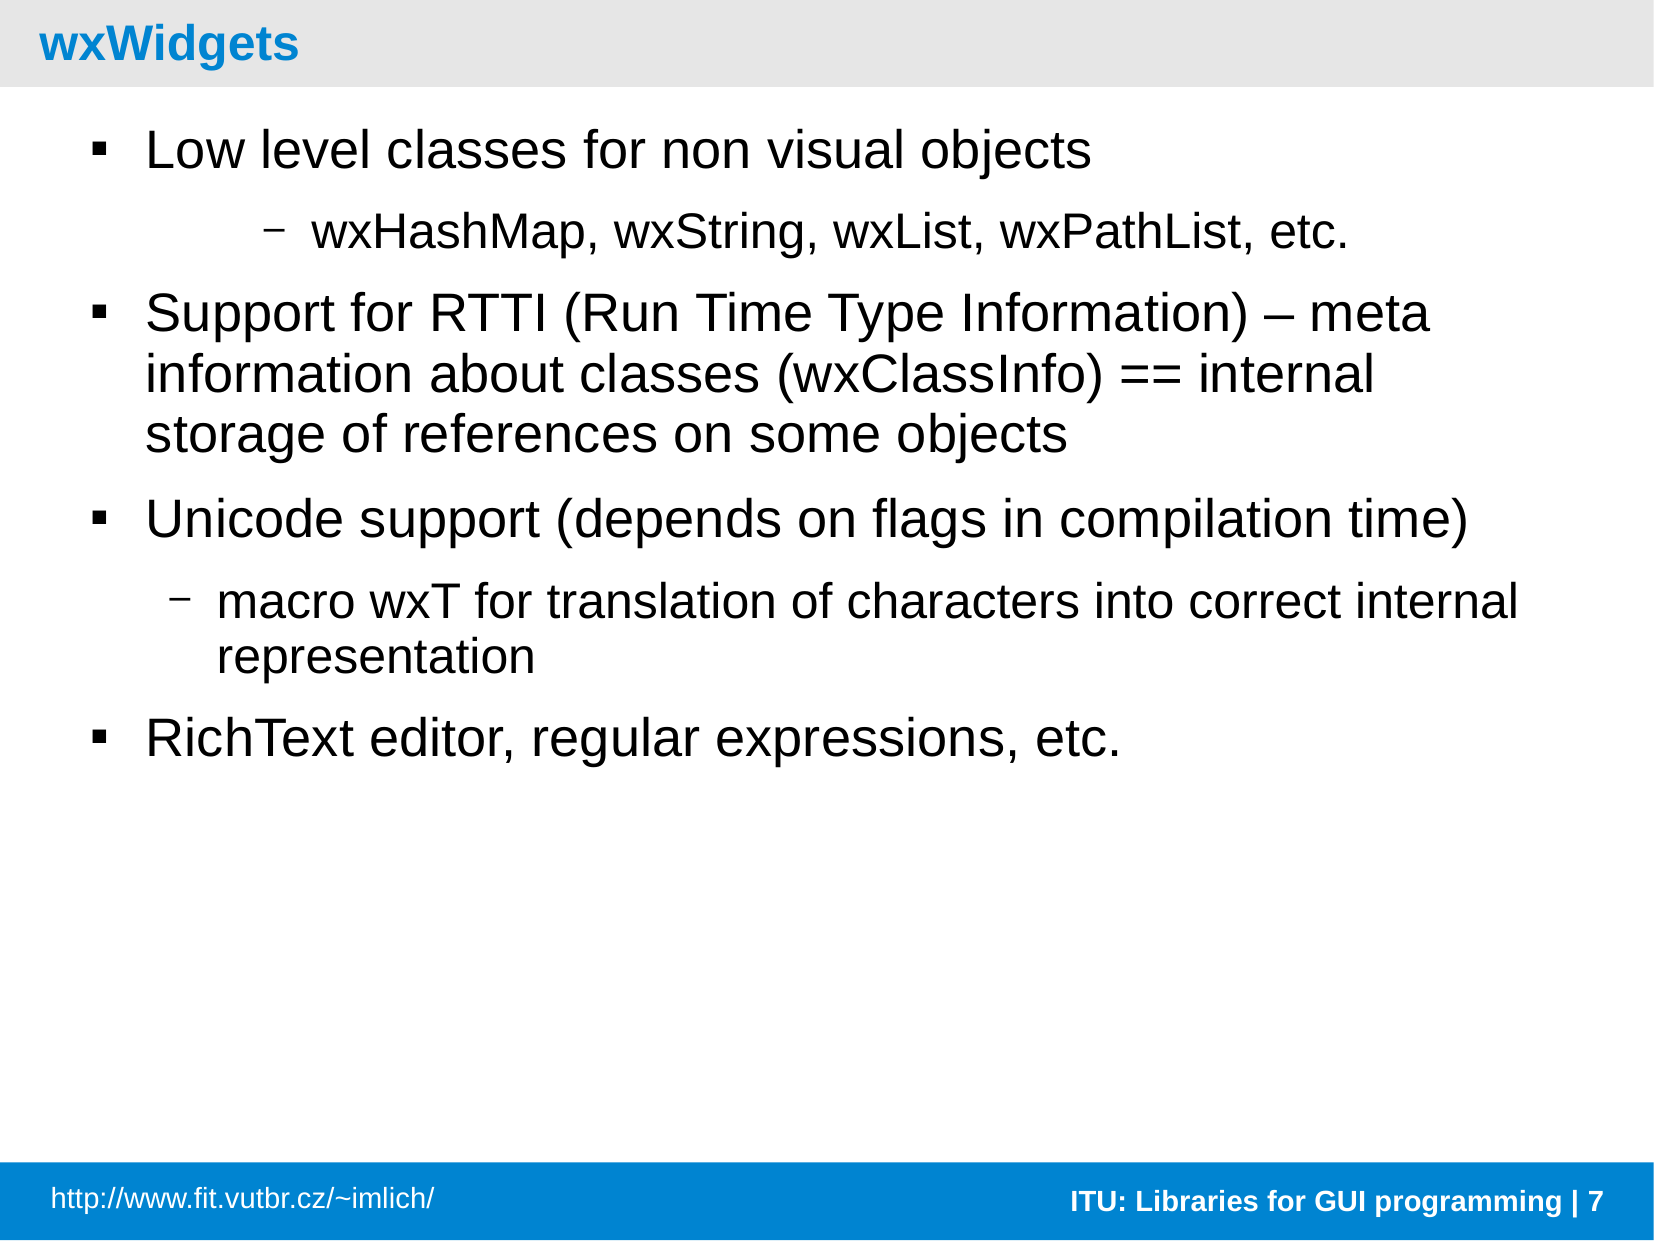

# wxWidgets
Low level classes for non visual objects
wxHashMap, wxString, wxList, wxPathList, etc.
Support for RTTI (Run Time Type Information) – meta information about classes (wxClassInfo) == internal storage of references on some objects
Unicode support (depends on flags in compilation time)
macro wxT for translation of characters into correct internal representation
RichText editor, regular expressions, etc.